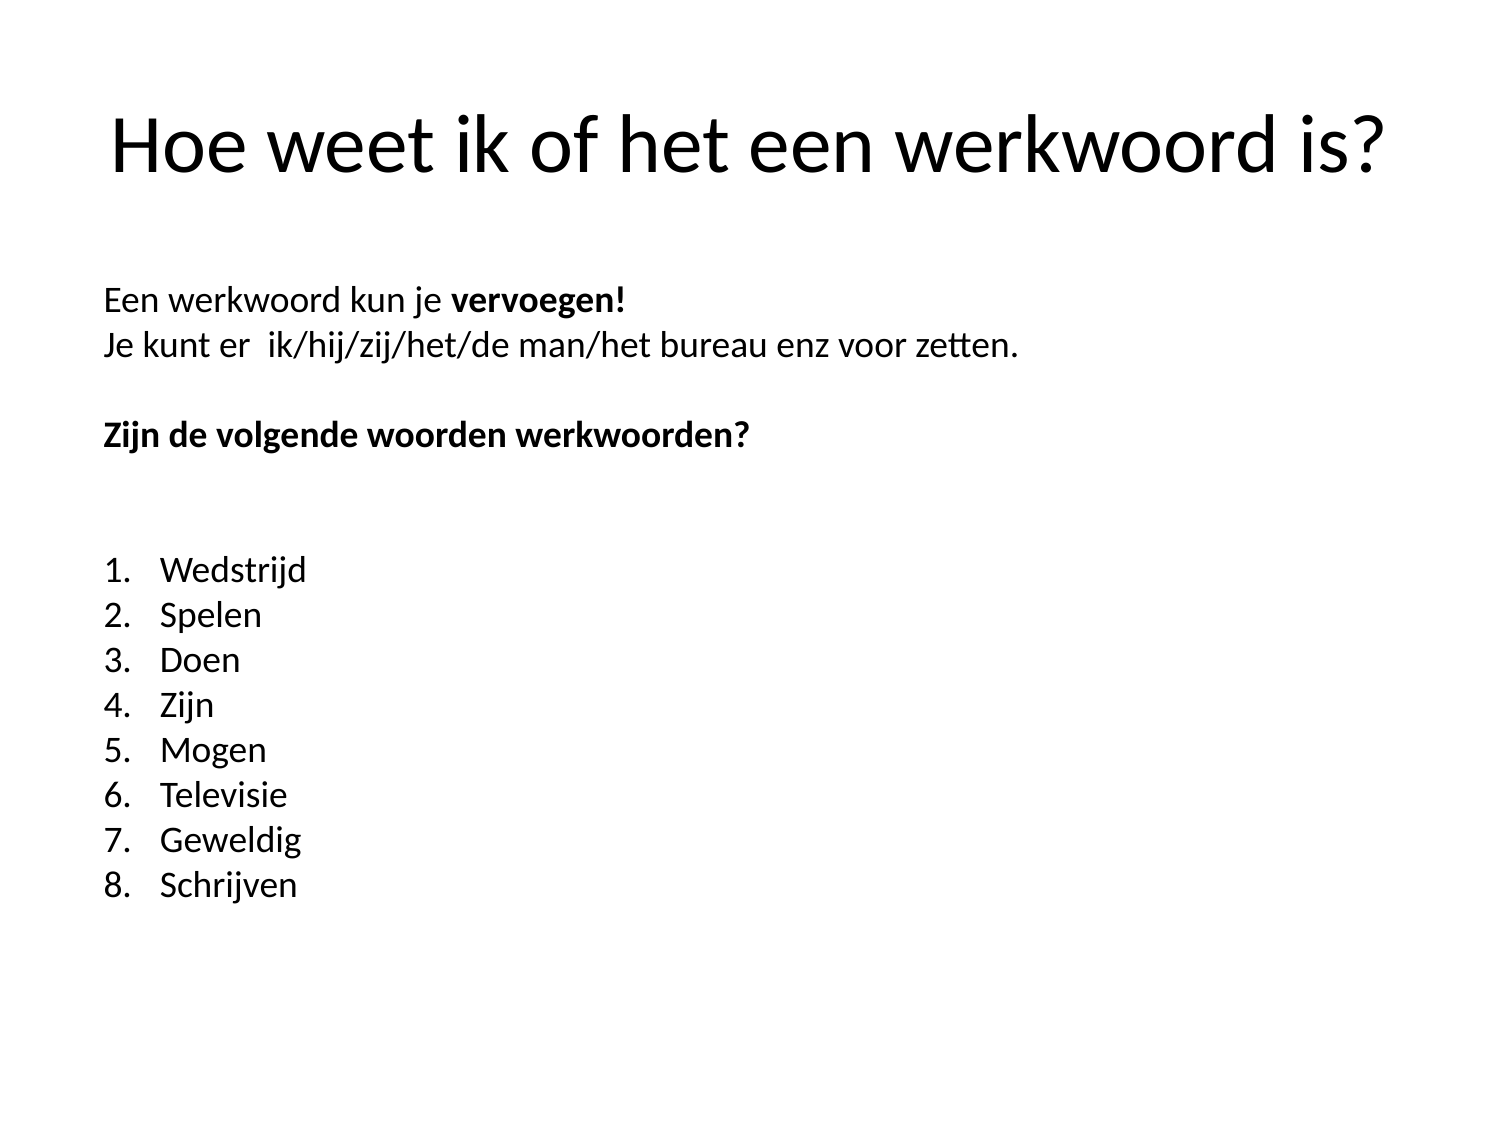

# Hoe weet ik of het een werkwoord is?
Een werkwoord kun je vervoegen!
Je kunt er ik/hij/zij/het/de man/het bureau enz voor zetten.
Zijn de volgende woorden werkwoorden?
Wedstrijd
Spelen
Doen
Zijn
Mogen
Televisie
Geweldig
Schrijven